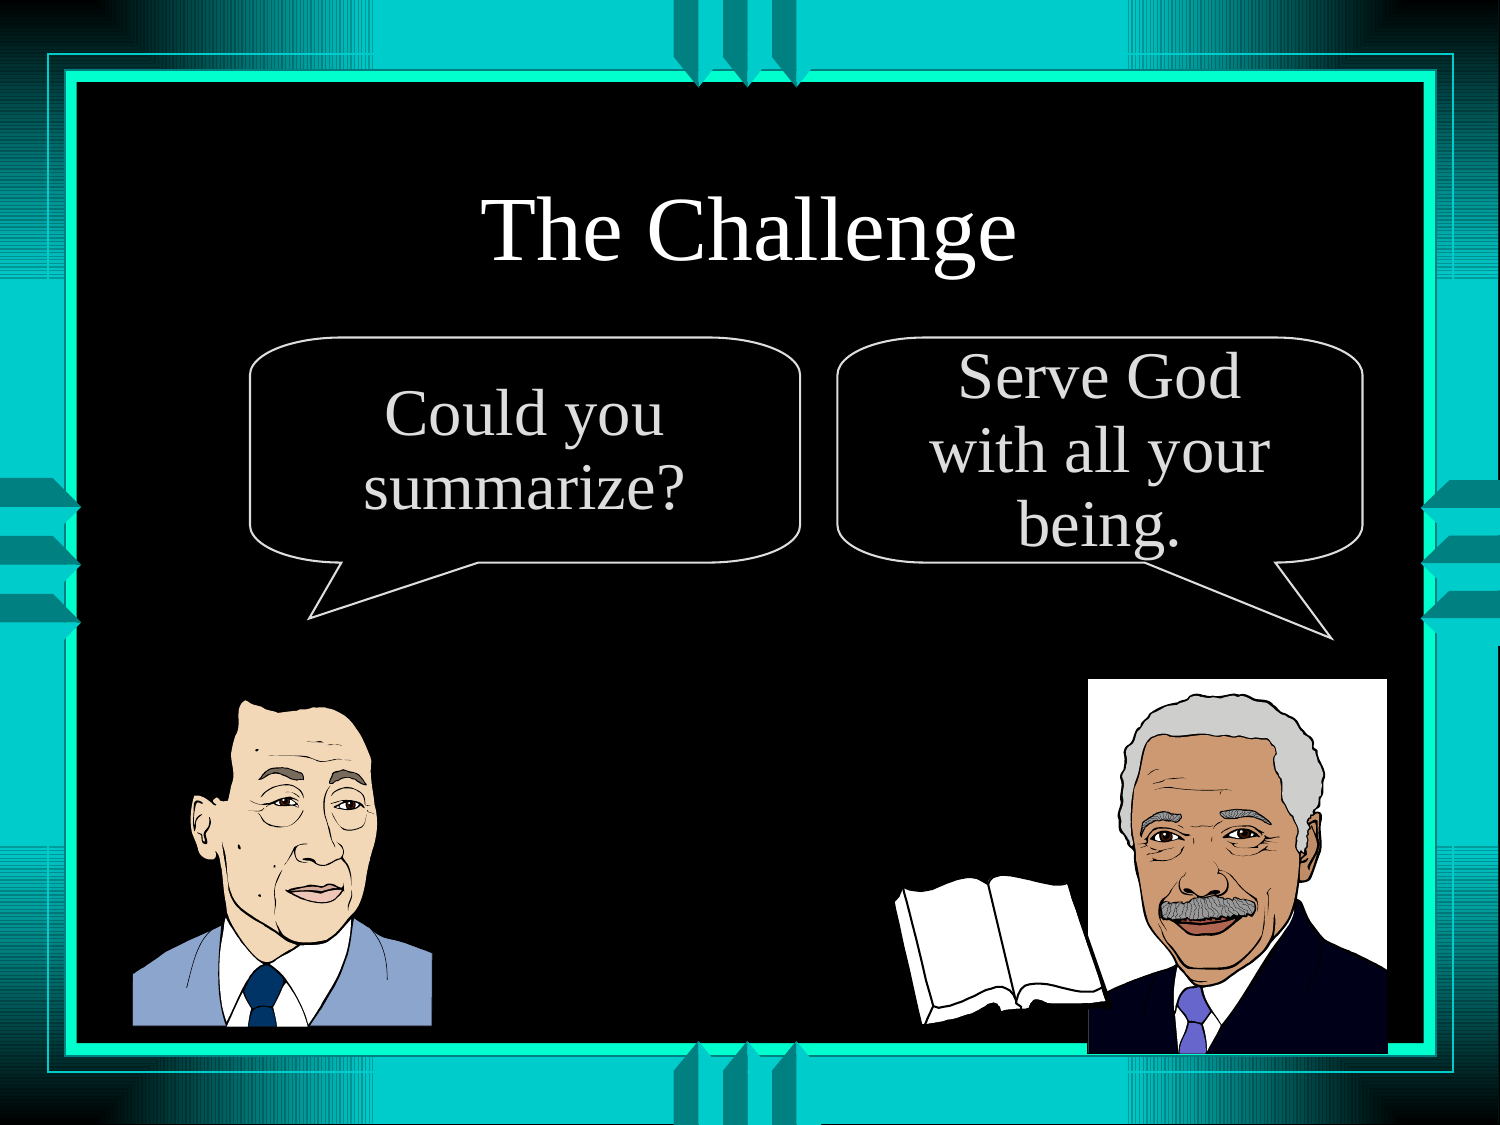

# The Challenge
Could you summarize?
Serve God
with all your being.